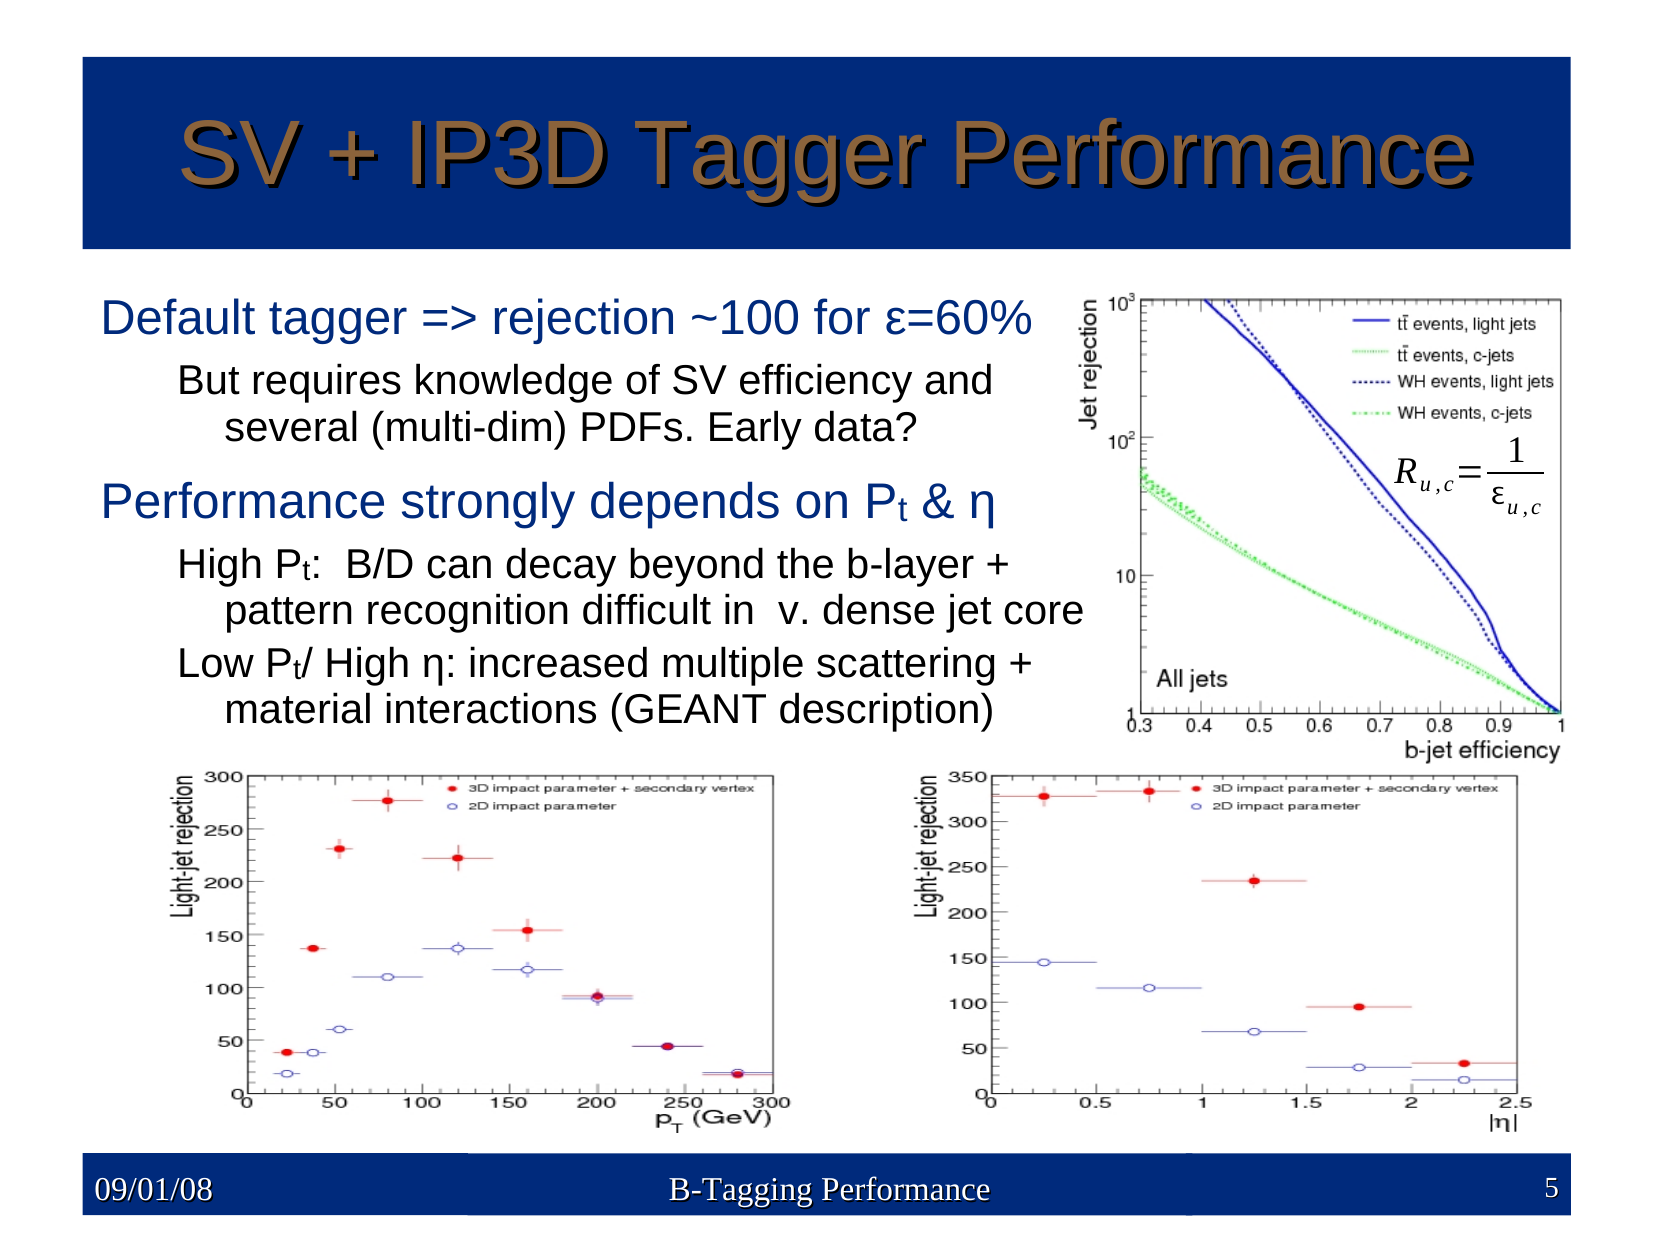

# SV + IP3D Tagger Performance
Default tagger => rejection ~100 for ε=60%
But requires knowledge of SV efficiency and several (multi-dim) PDFs. Early data?
Performance strongly depends on Pt & η
High Pt: B/D can decay beyond the b-layer + pattern recognition difficult in v. dense jet core
Low Pt/ High η: increased multiple scattering + material interactions (GEANT description)
B-Tagging Performance
5